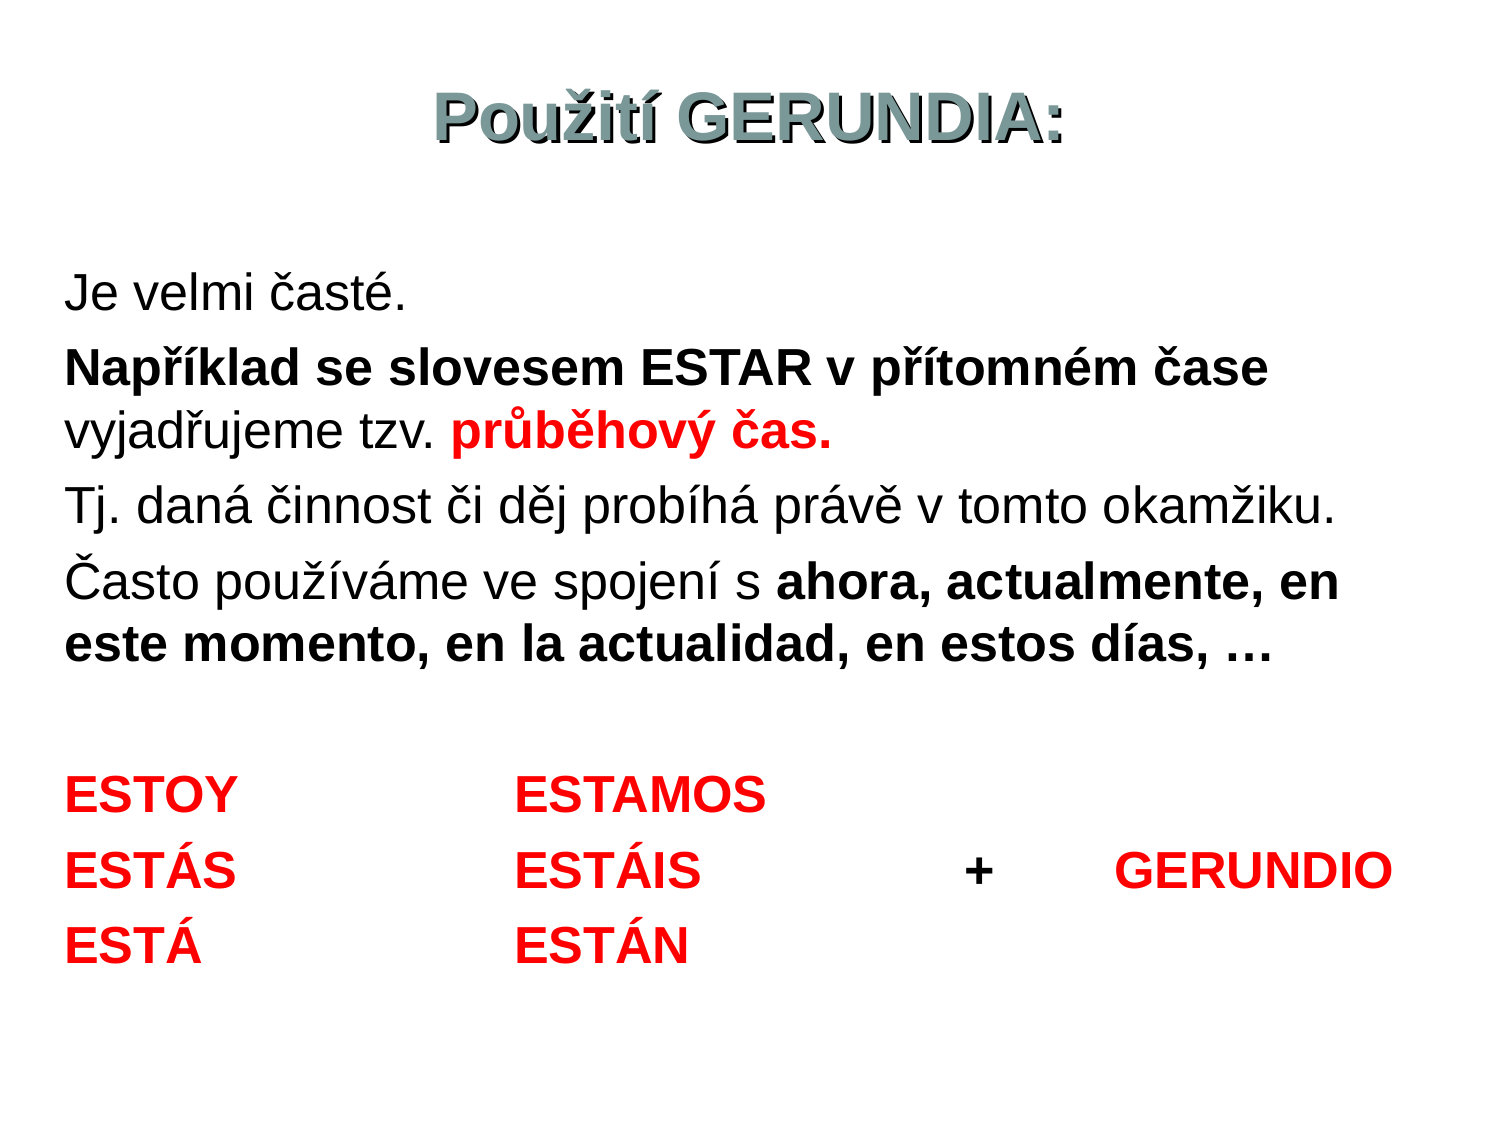

# Použití GERUNDIA:
Je velmi časté.
Například se slovesem ESTAR v přítomném čase vyjadřujeme tzv. průběhový čas.
Tj. daná činnost či děj probíhá právě v tomto okamžiku.
Často používáme ve spojení s ahora, actualmente, en este momento, en la actualidad, en estos días, …
ESTOY		ESTAMOS
ESTÁS		ESTÁIS		+ 	GERUNDIO
ESTÁ			ESTÁN